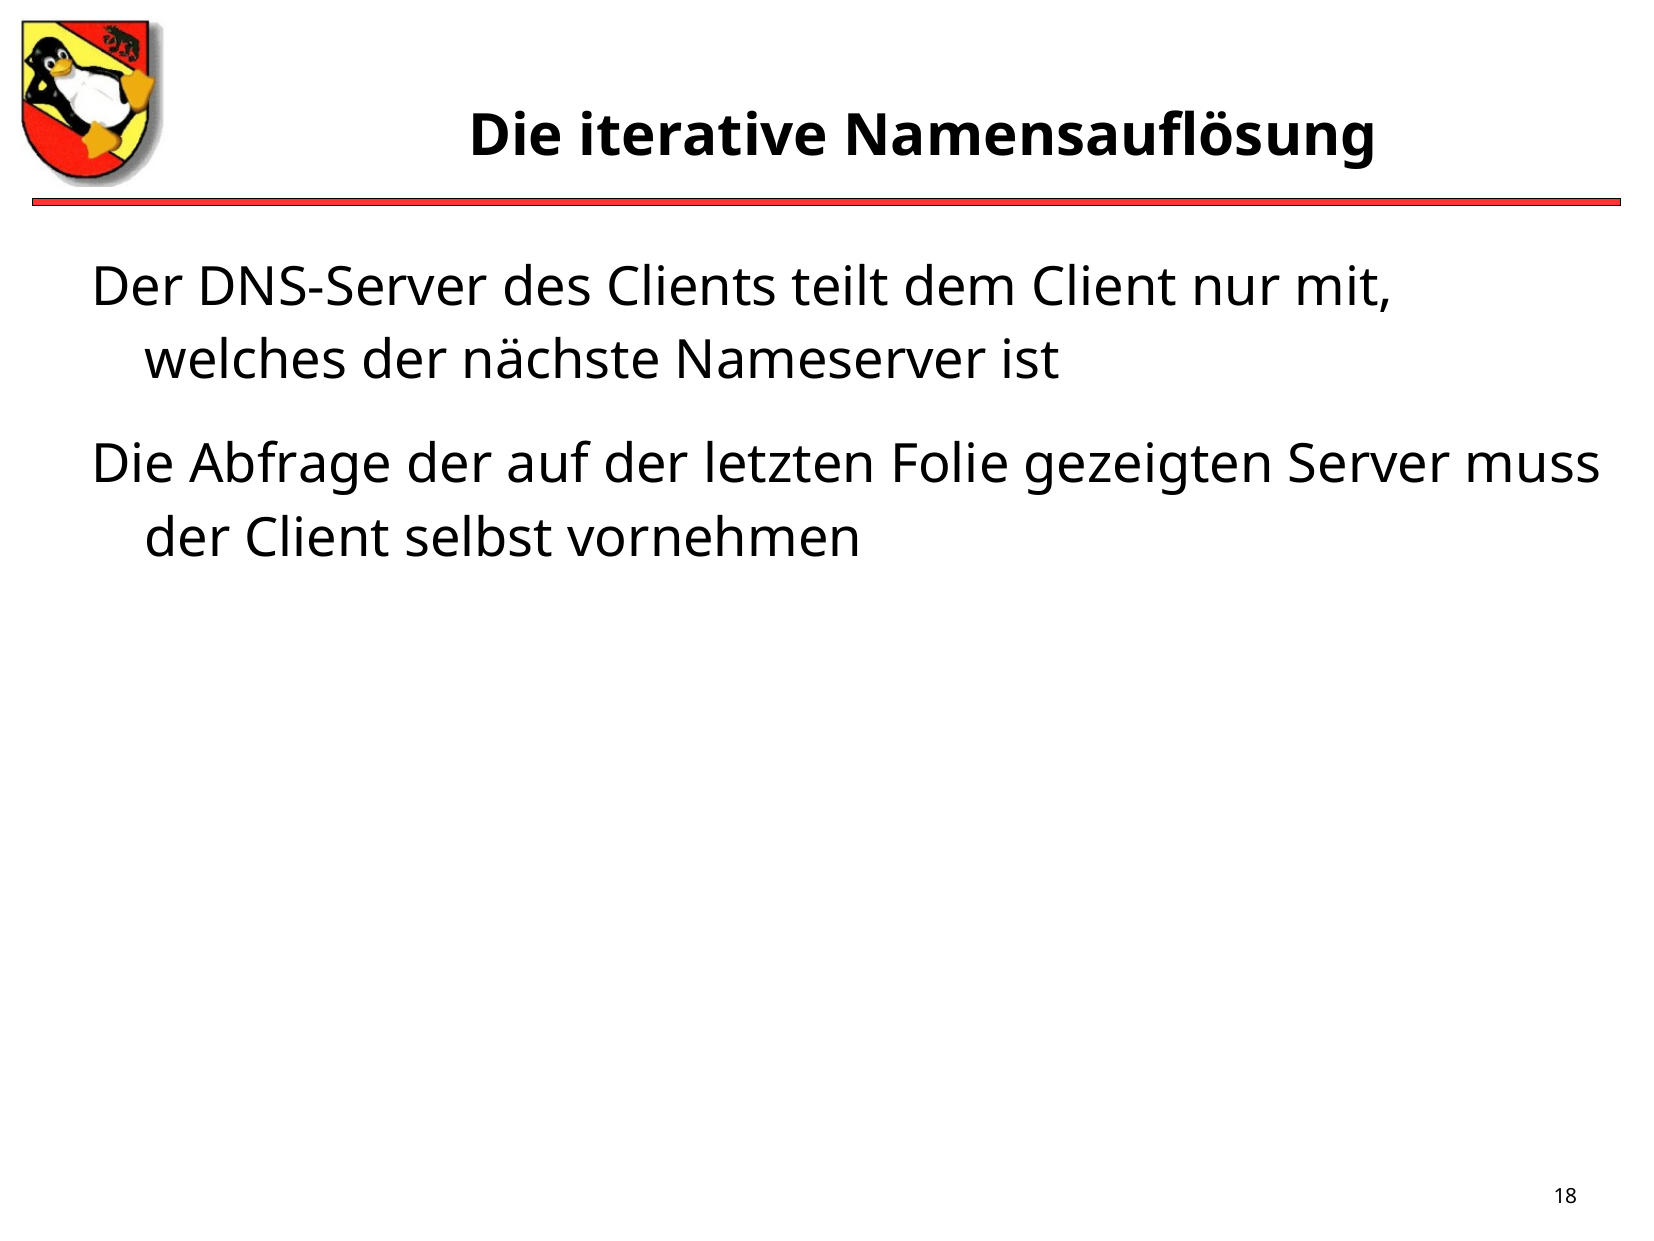

# Die iterative Namensauflösung
Der DNS-Server des Clients teilt dem Client nur mit, welches der nächste Nameserver ist
Die Abfrage der auf der letzten Folie gezeigten Server muss der Client selbst vornehmen